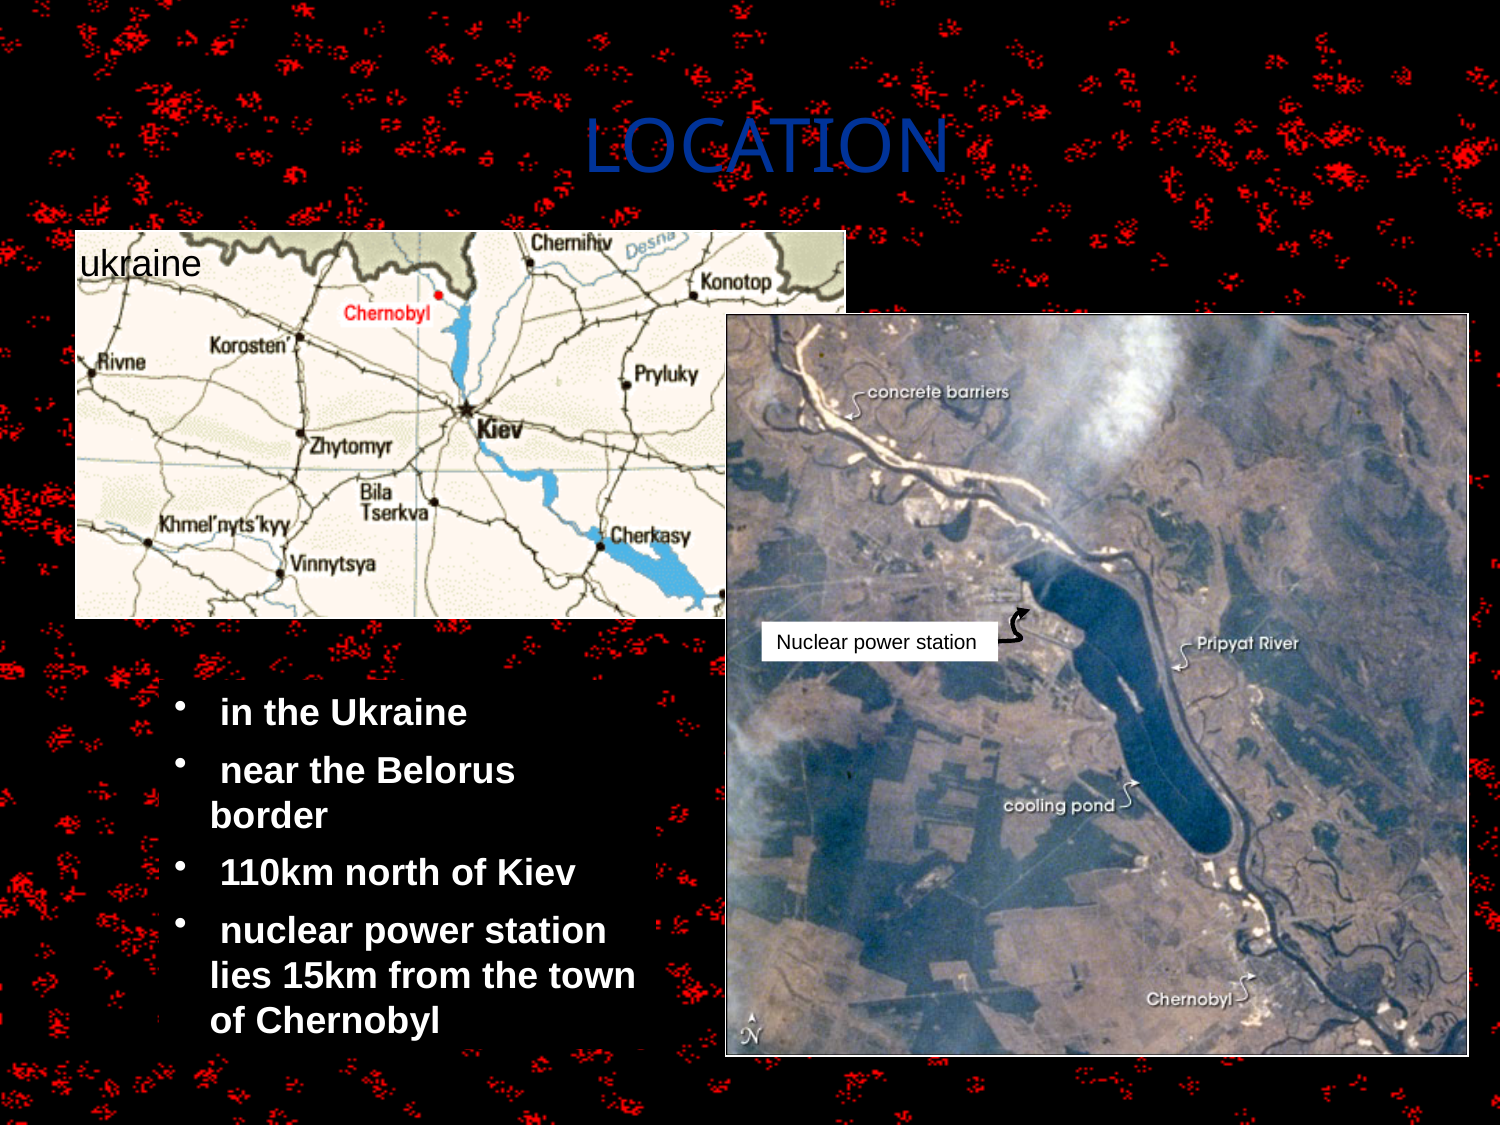

LOCATION
ukraine
Nuclear power station
 in the Ukraine
 near the Belorus border
 110km north of Kiev
 nuclear power station lies 15km from the town of Chernobyl